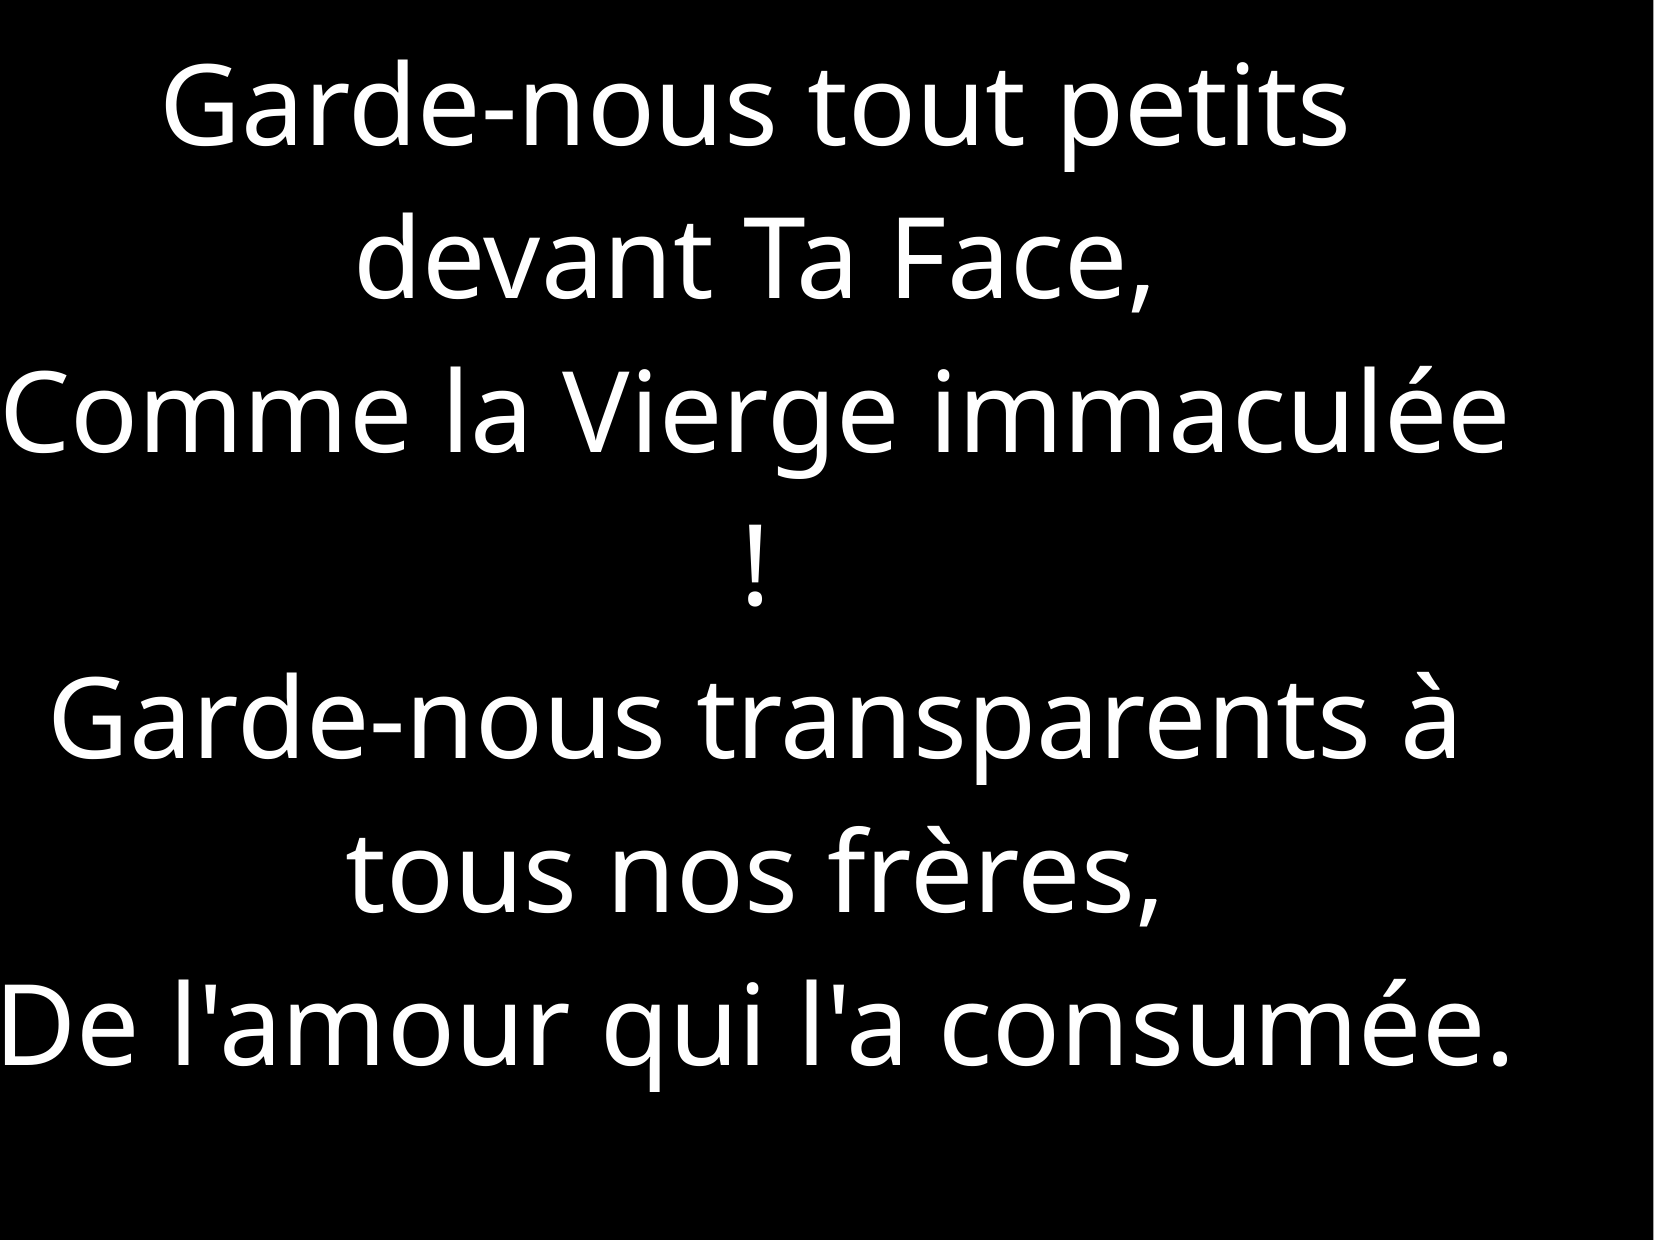

# Garde-nous tout petits devant Ta Face,
Comme la Vierge immaculée !
Garde-nous transparents à tous nos frères,
De l'amour qui l'a consumée.